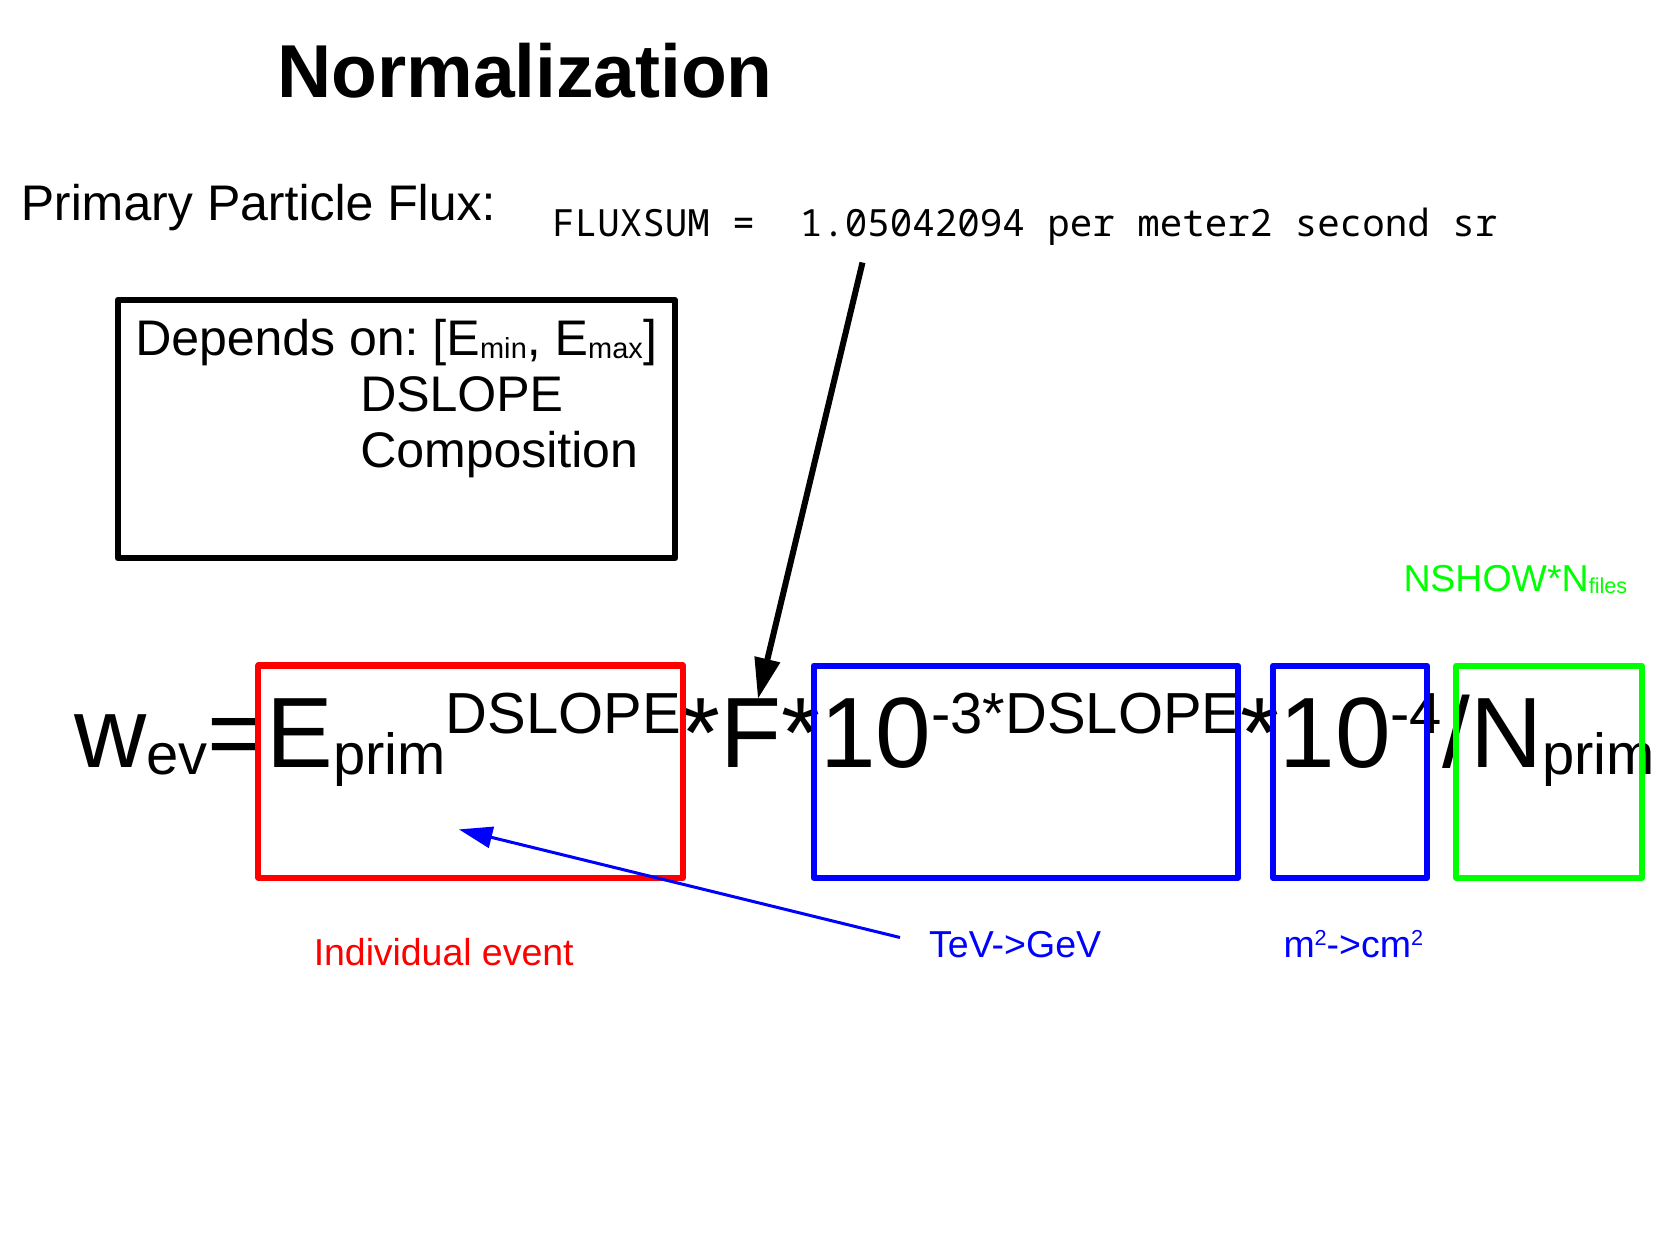

Normalization
Primary Particle Flux:
 FLUXSUM = 1.05042094 per meter2 second sr
Depends on: [Emin, Emax]
			DSLOPE
			Composition
NSHOW*Nfiles
Individual event
TeV->GeV
m2->cm2
wev=EprimDSLOPE*F*10-3*DSLOPE*10-4/Nprim